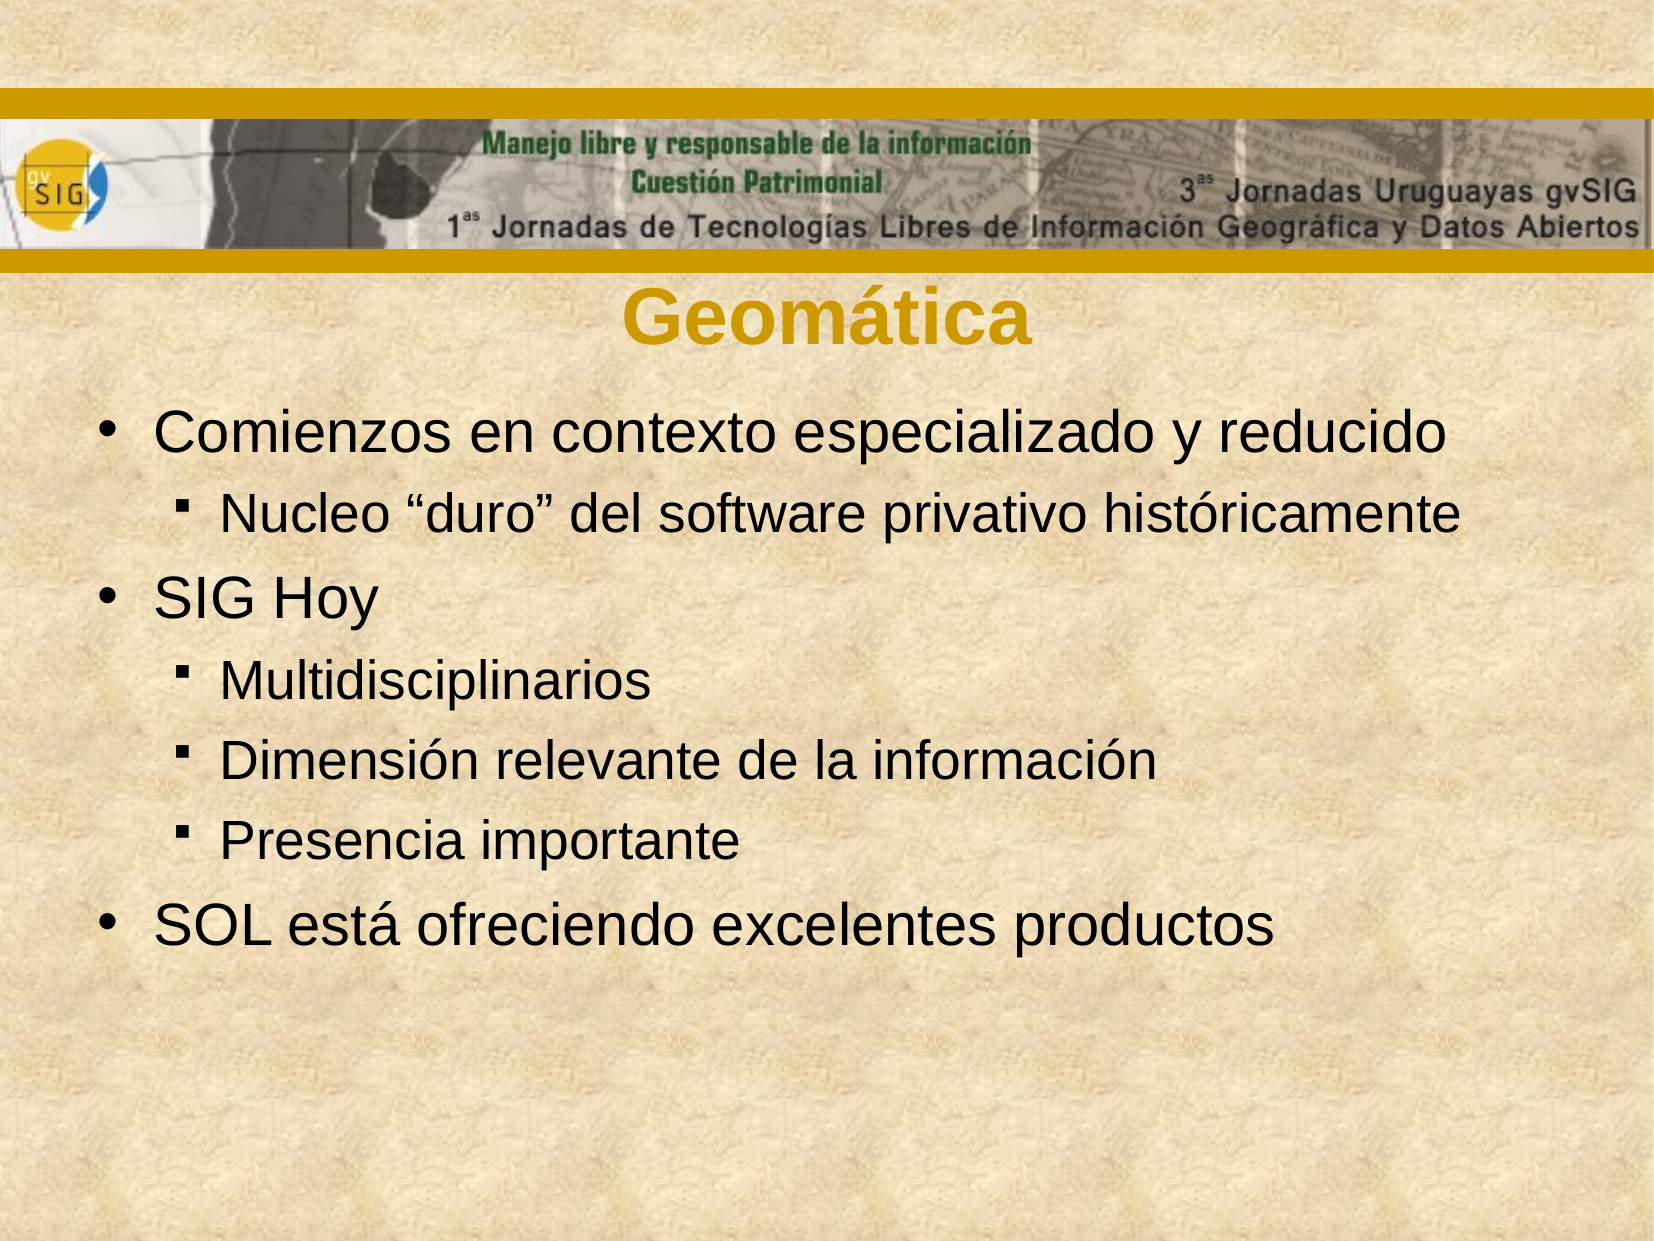

# Geomática
Comienzos en contexto especializado y reducido
Nucleo “duro” del software privativo históricamente
SIG Hoy
Multidisciplinarios
Dimensión relevante de la información
Presencia importante
SOL está ofreciendo excelentes productos